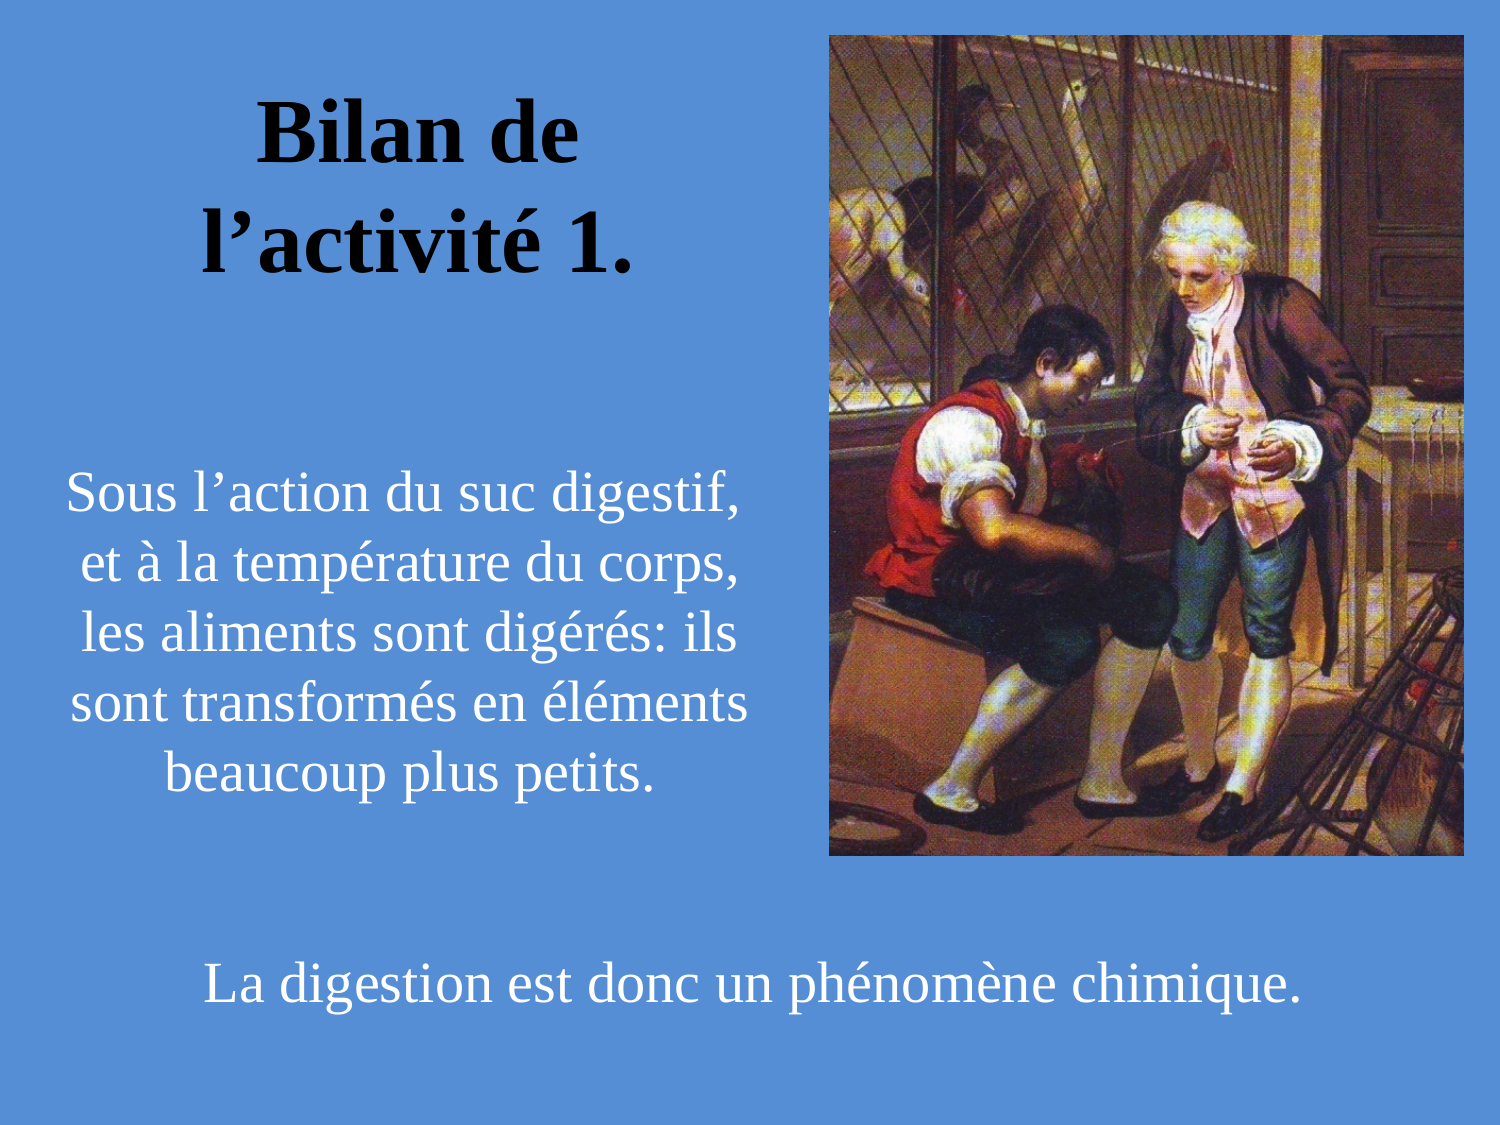

# Bilan de l’activité 1.
Sous l’action du suc digestif, et à la température du corps, les aliments sont digérés: ils sont transformés en éléments beaucoup plus petits.
La digestion est donc un phénomène chimique.